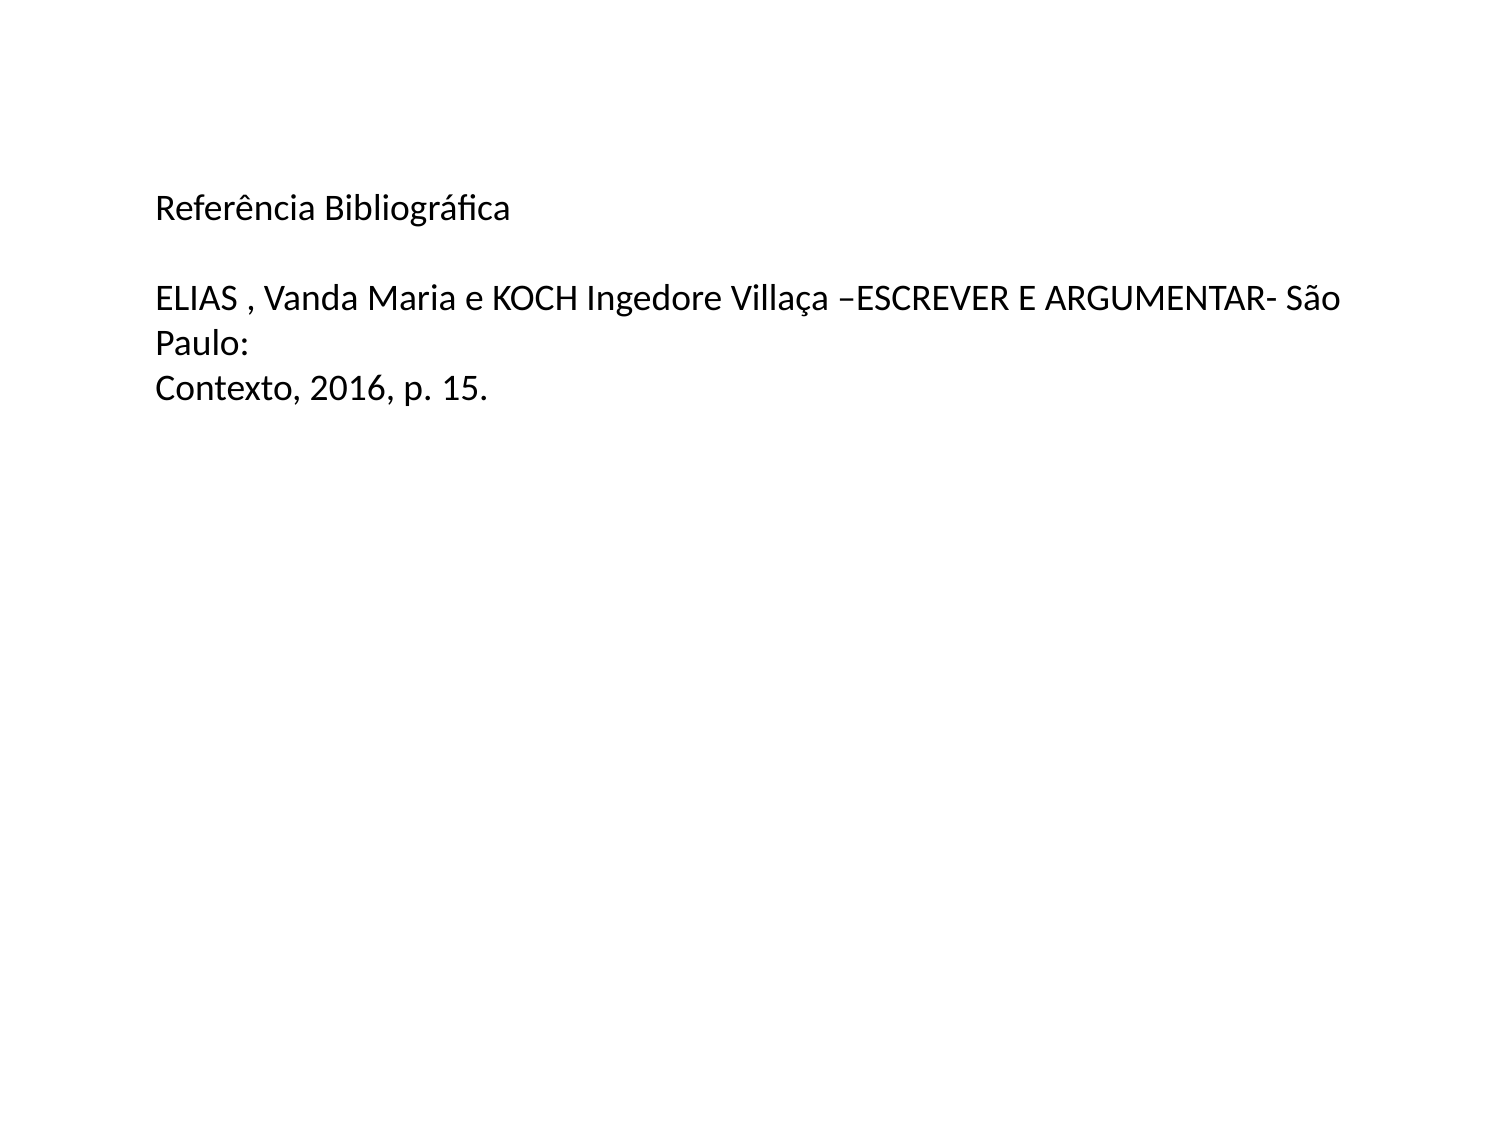

Referência Bibliográfica
ELIAS , Vanda Maria e KOCH Ingedore Villaça –ESCREVER E ARGUMENTAR- São Paulo:
Contexto, 2016, p. 15.